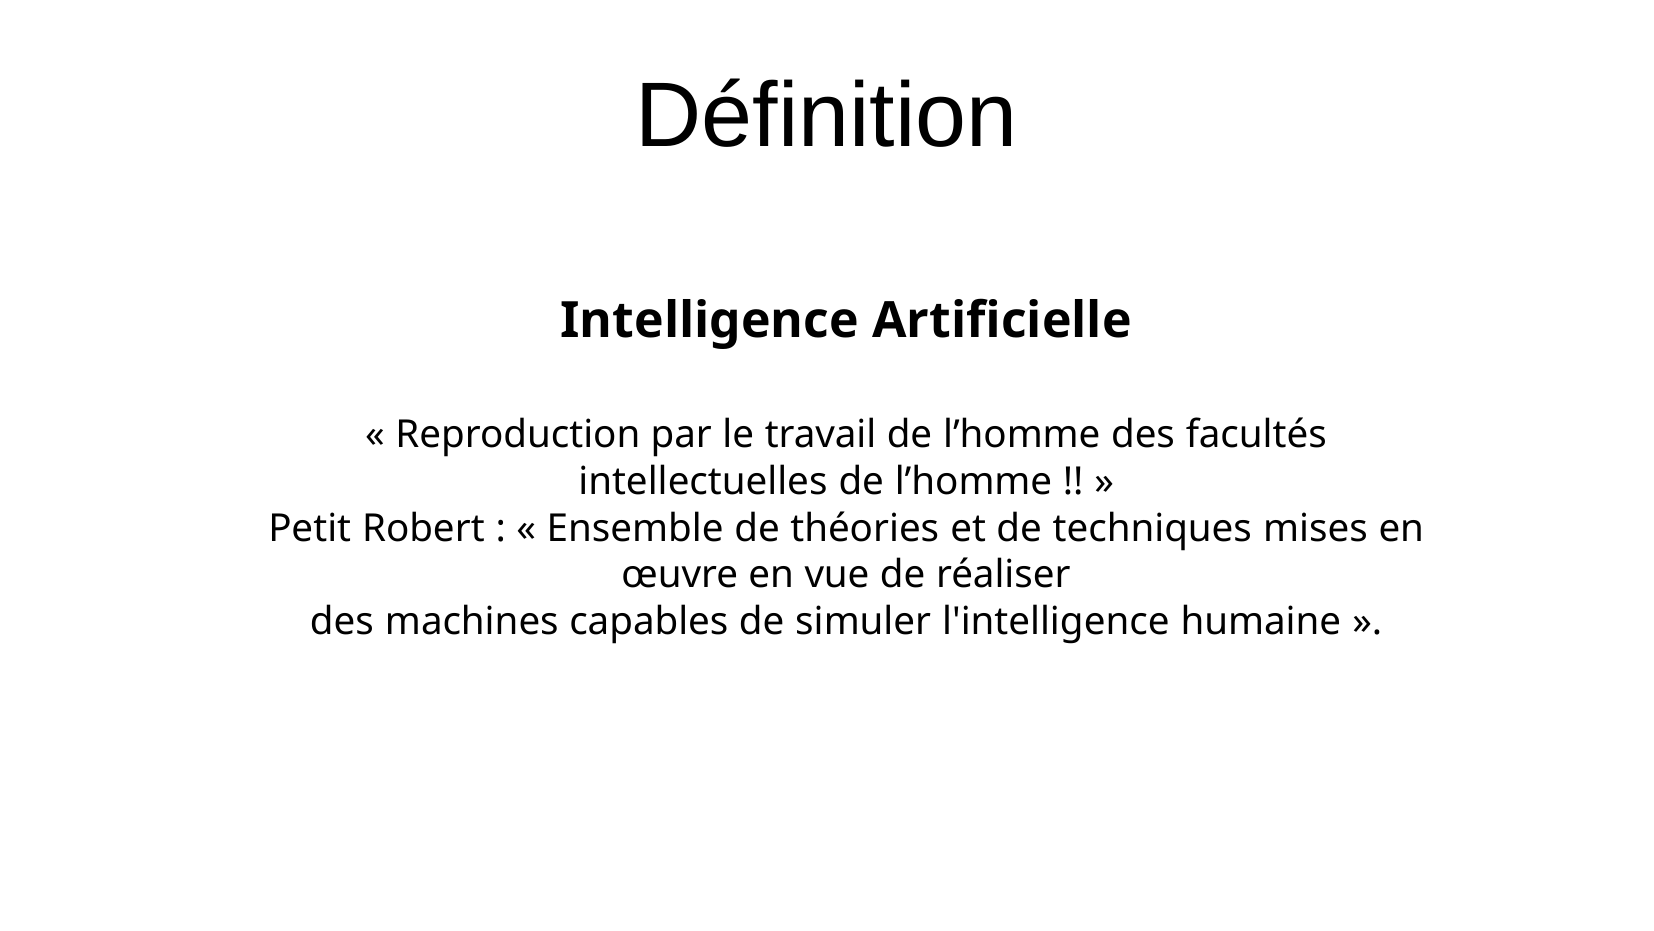

# Définition
Intelligence Artificielle
« Reproduction par le travail de l’homme des facultés intellectuelles de l’homme !! »
Petit Robert : « Ensemble de théories et de techniques mises en œuvre en vue de réaliser
des machines capables de simuler l'intelligence humaine ».